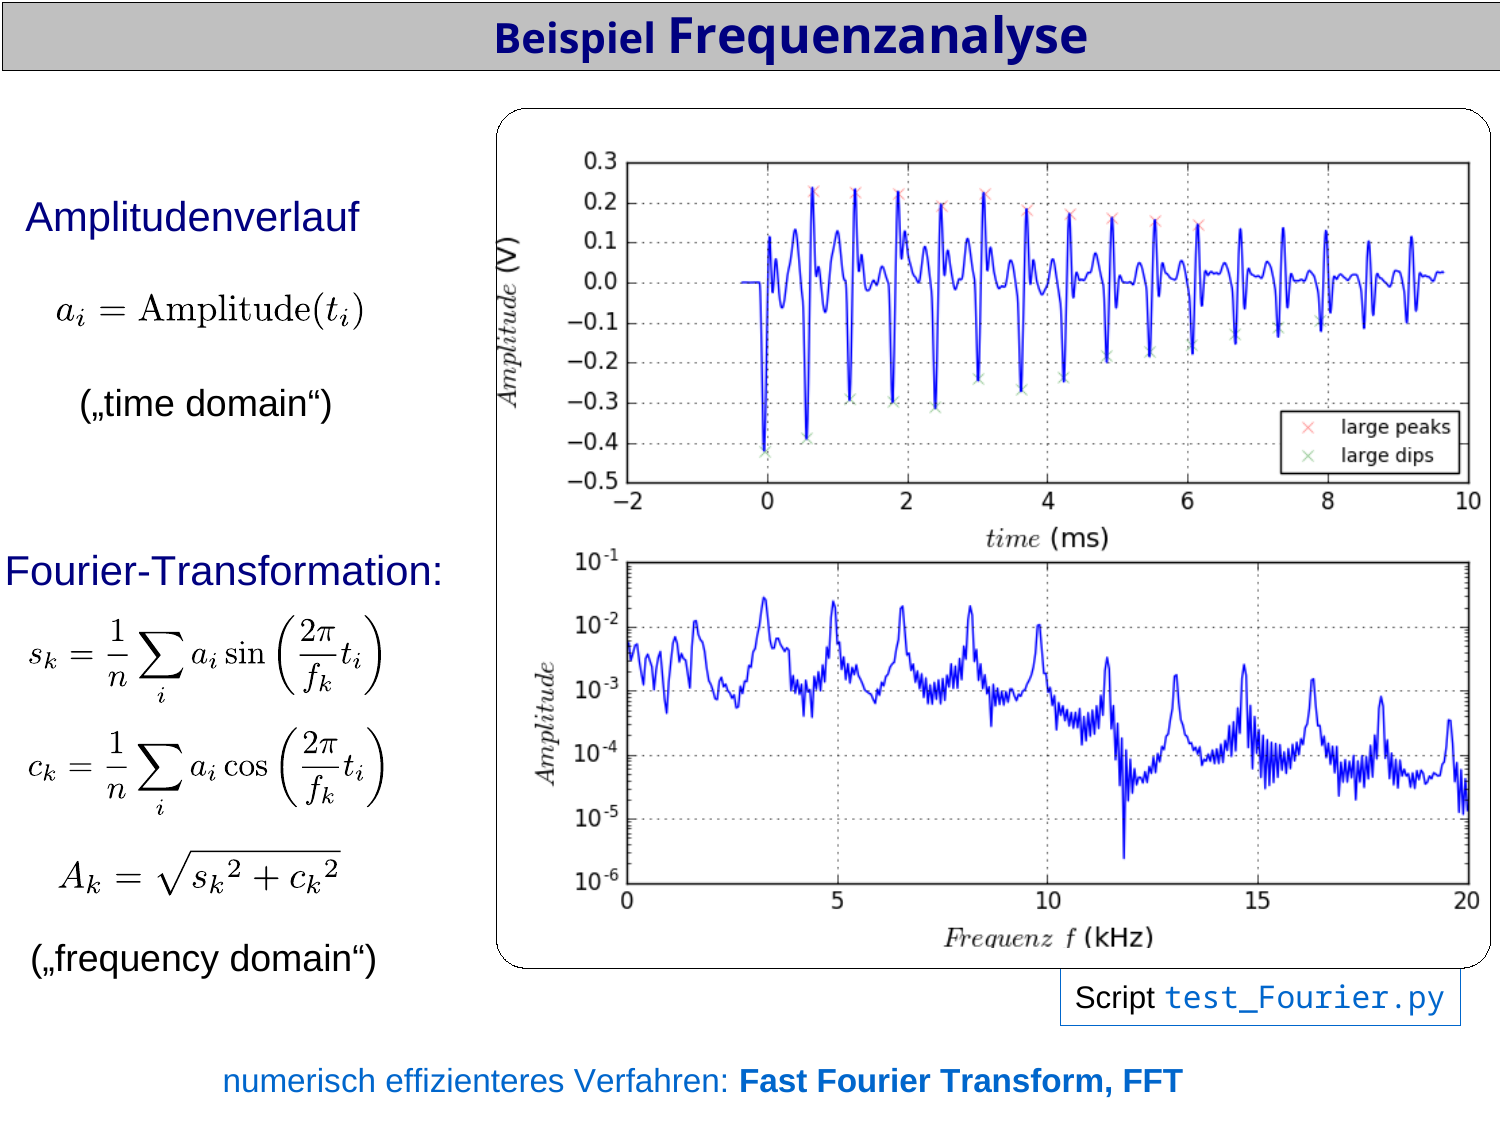

# Beispiel Frequenzanalyse
Amplitudenverlauf
 („time domain“)
Fourier-Transformation:
 („frequency domain“)
Script test_Fourier.py
numerisch effizienteres Verfahren: Fast Fourier Transform, FFT